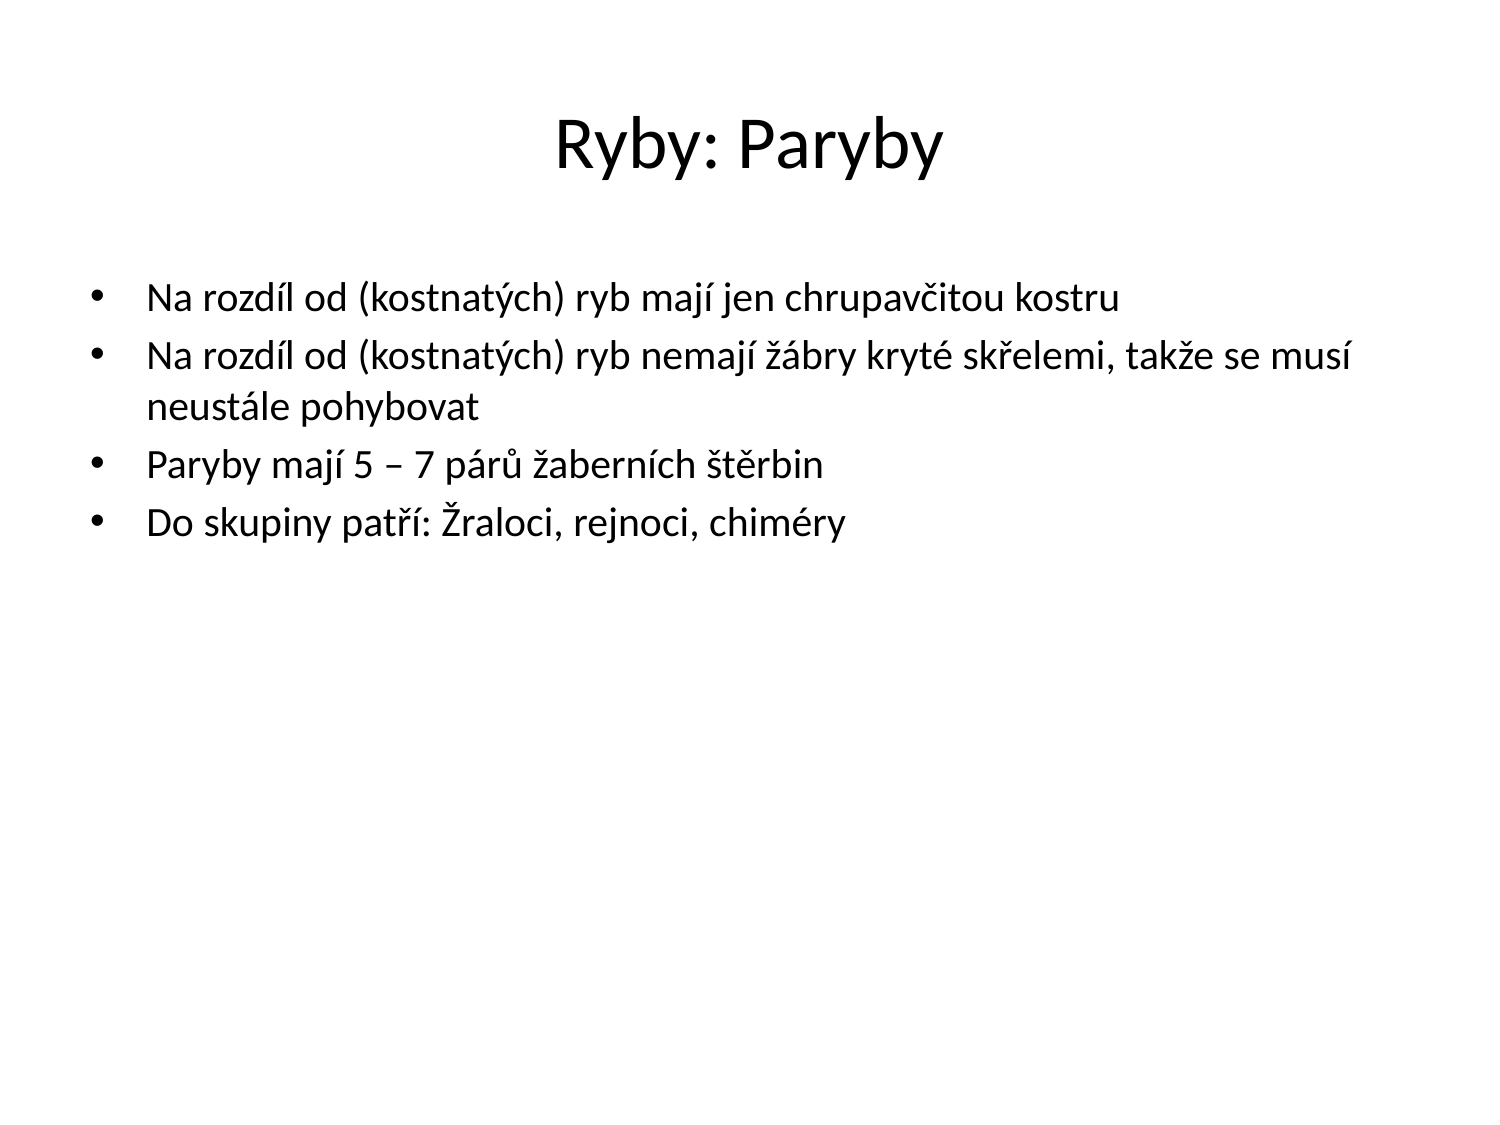

# Ryby: Paryby
Na rozdíl od (kostnatých) ryb mají jen chrupavčitou kostru
Na rozdíl od (kostnatých) ryb nemají žábry kryté skřelemi, takže se musí neustále pohybovat
Paryby mají 5 – 7 párů žaberních štěrbin
Do skupiny patří: Žraloci, rejnoci, chiméry